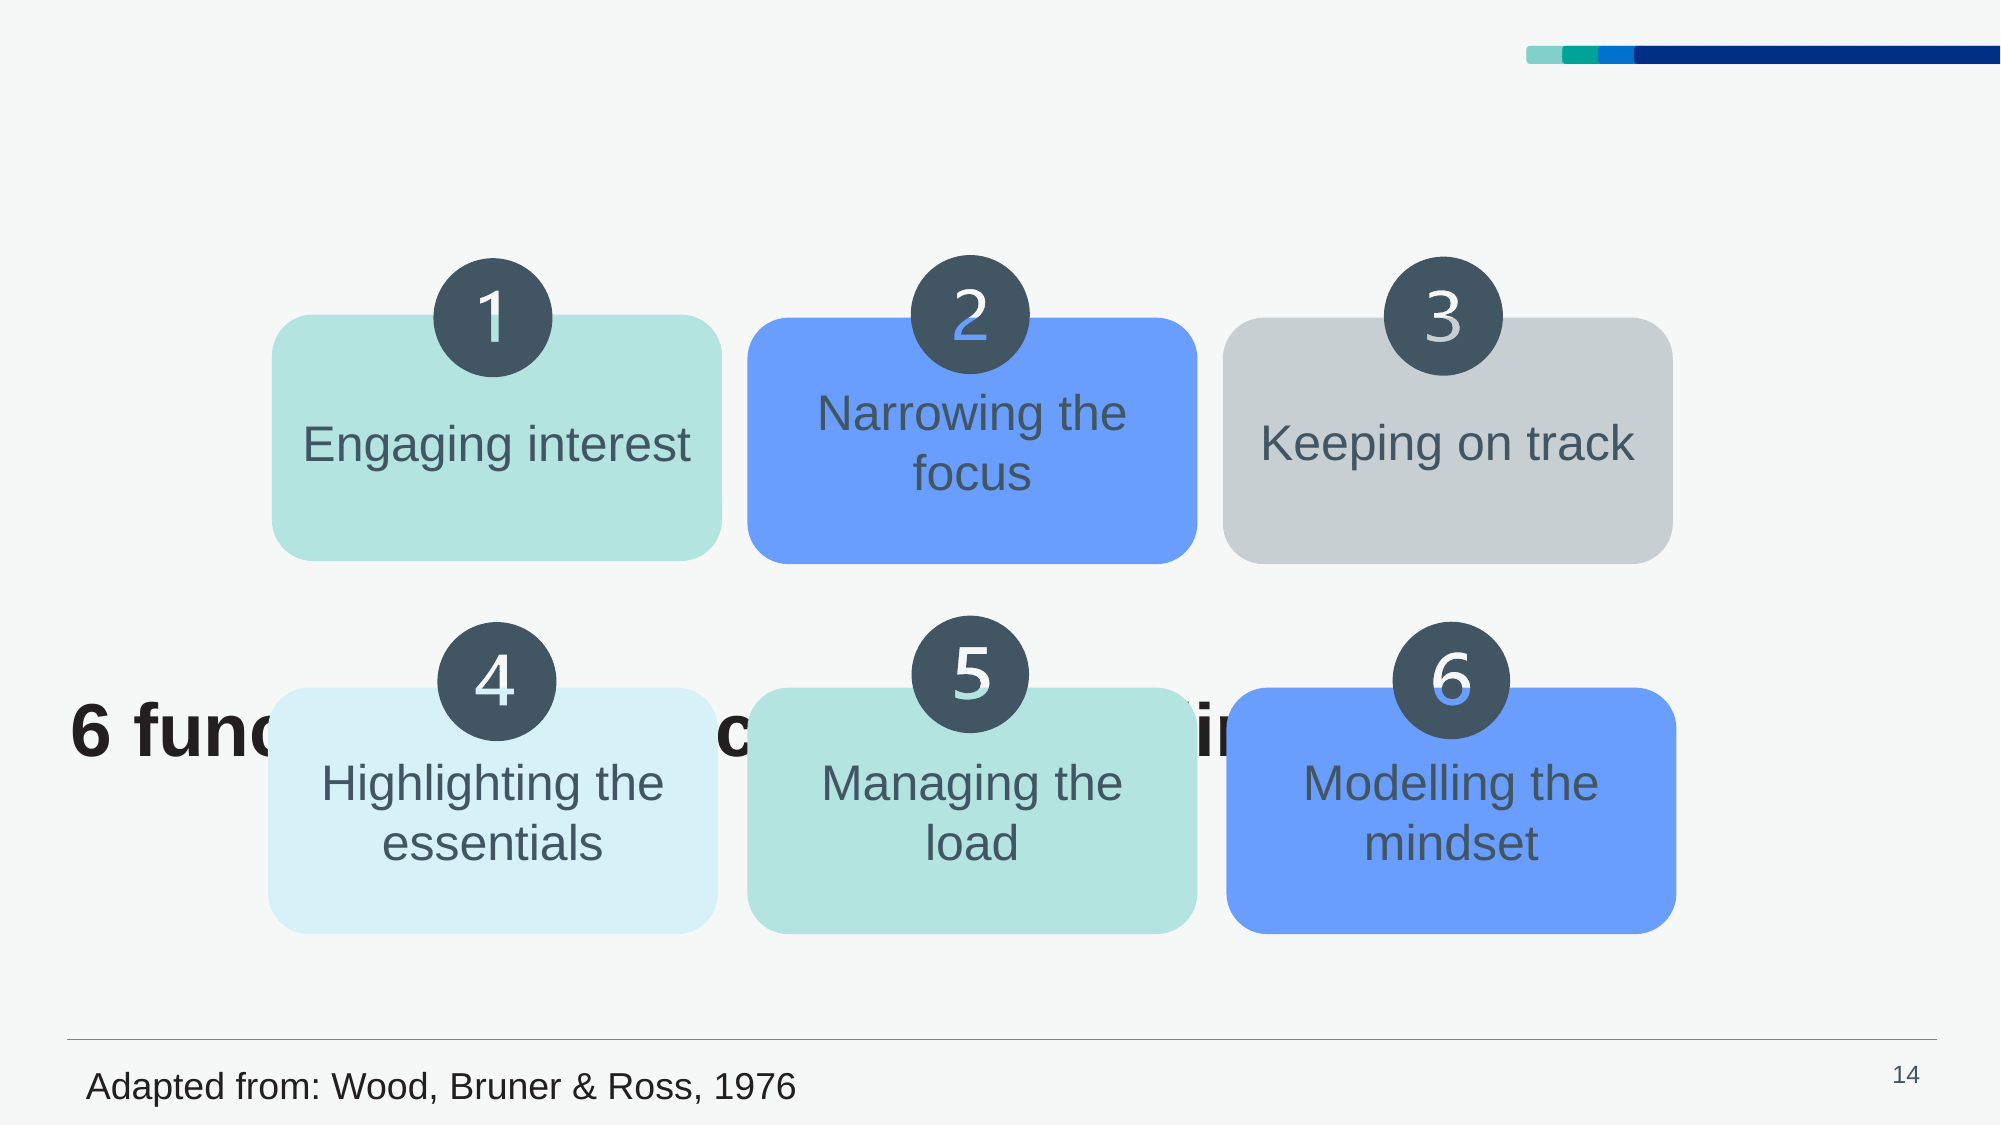

Engaging interest
Narrowing the focus
Keeping on track
# 6 functions of effective scaffolding
Highlighting the essentials
Managing the load
Modelling the mindset
Adapted from: Wood, Bruner & Ross, 1976